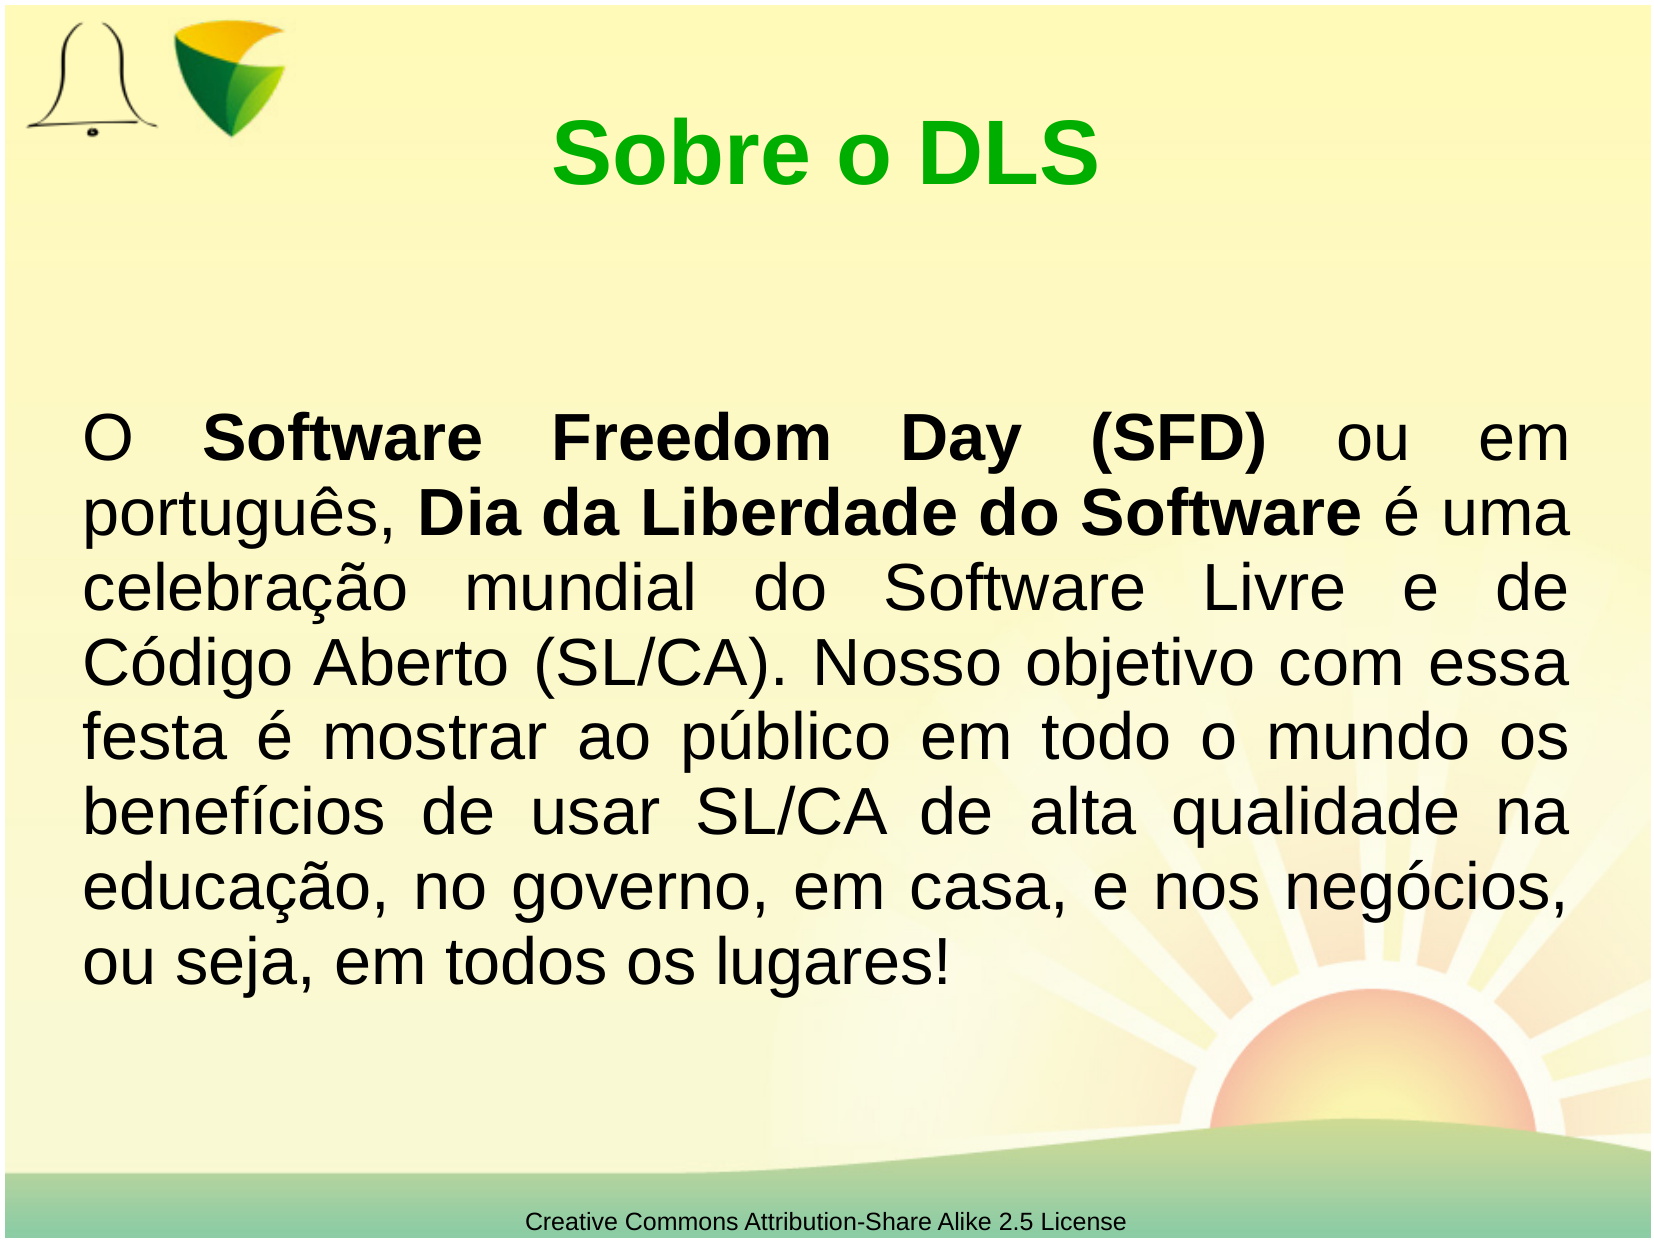

# Sobre o DLS
O Software Freedom Day (SFD) ou em português, Dia da Liberdade do Software é uma celebração mundial do Software Livre e de Código Aberto (SL/CA). Nosso objetivo com essa festa é mostrar ao público em todo o mundo os benefícios de usar SL/CA de alta qualidade na educação, no governo, em casa, e nos negócios, ou seja, em todos os lugares!